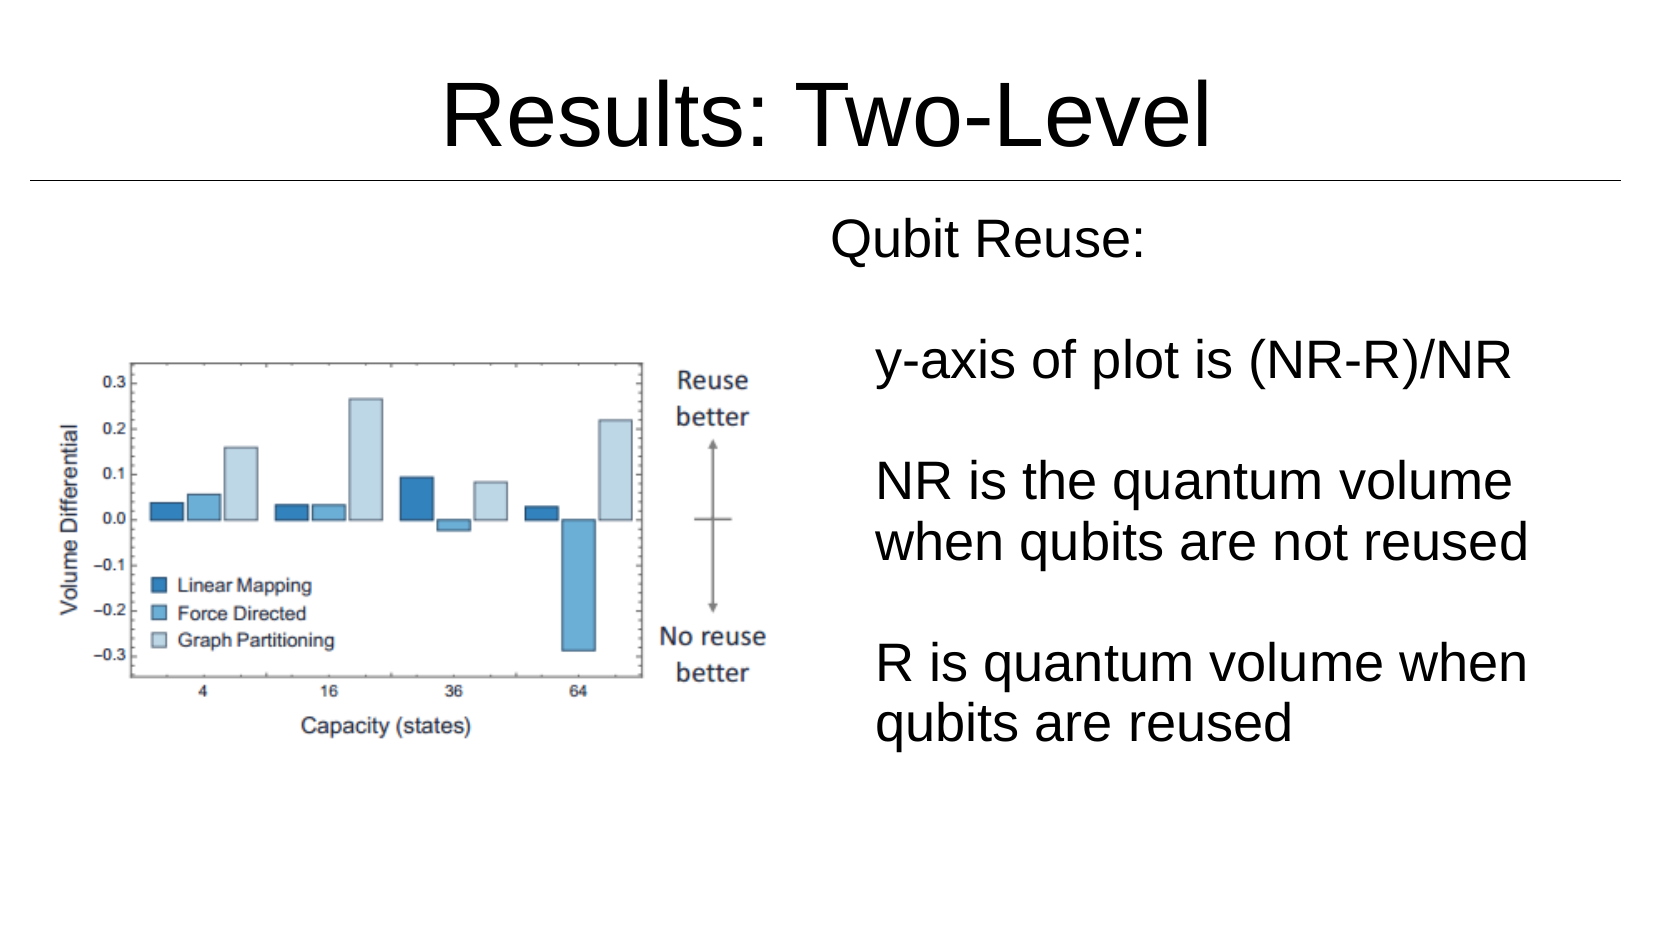

# Results: Two-Level
Qubit Reuse:
 y-axis of plot is (NR-R)/NR
 NR is the quantum volume when qubits are not reused
 R is quantum volume when qubits are reused